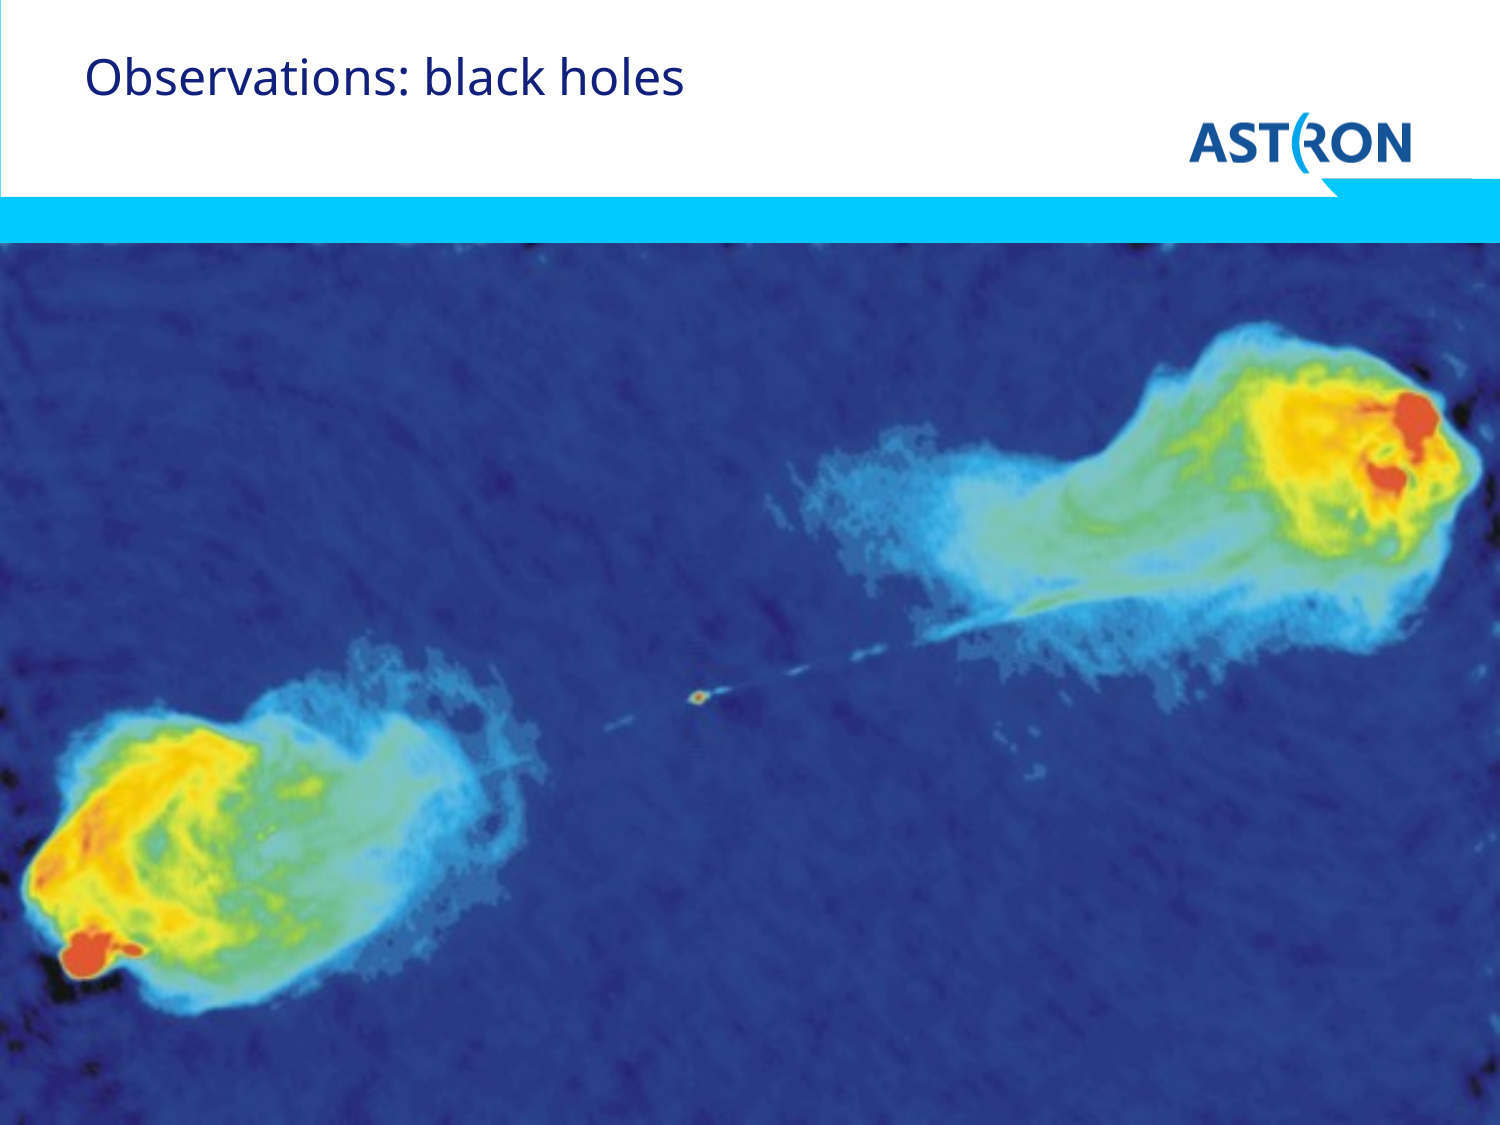

Observations: black holes
Research @ ASTRON high-school students